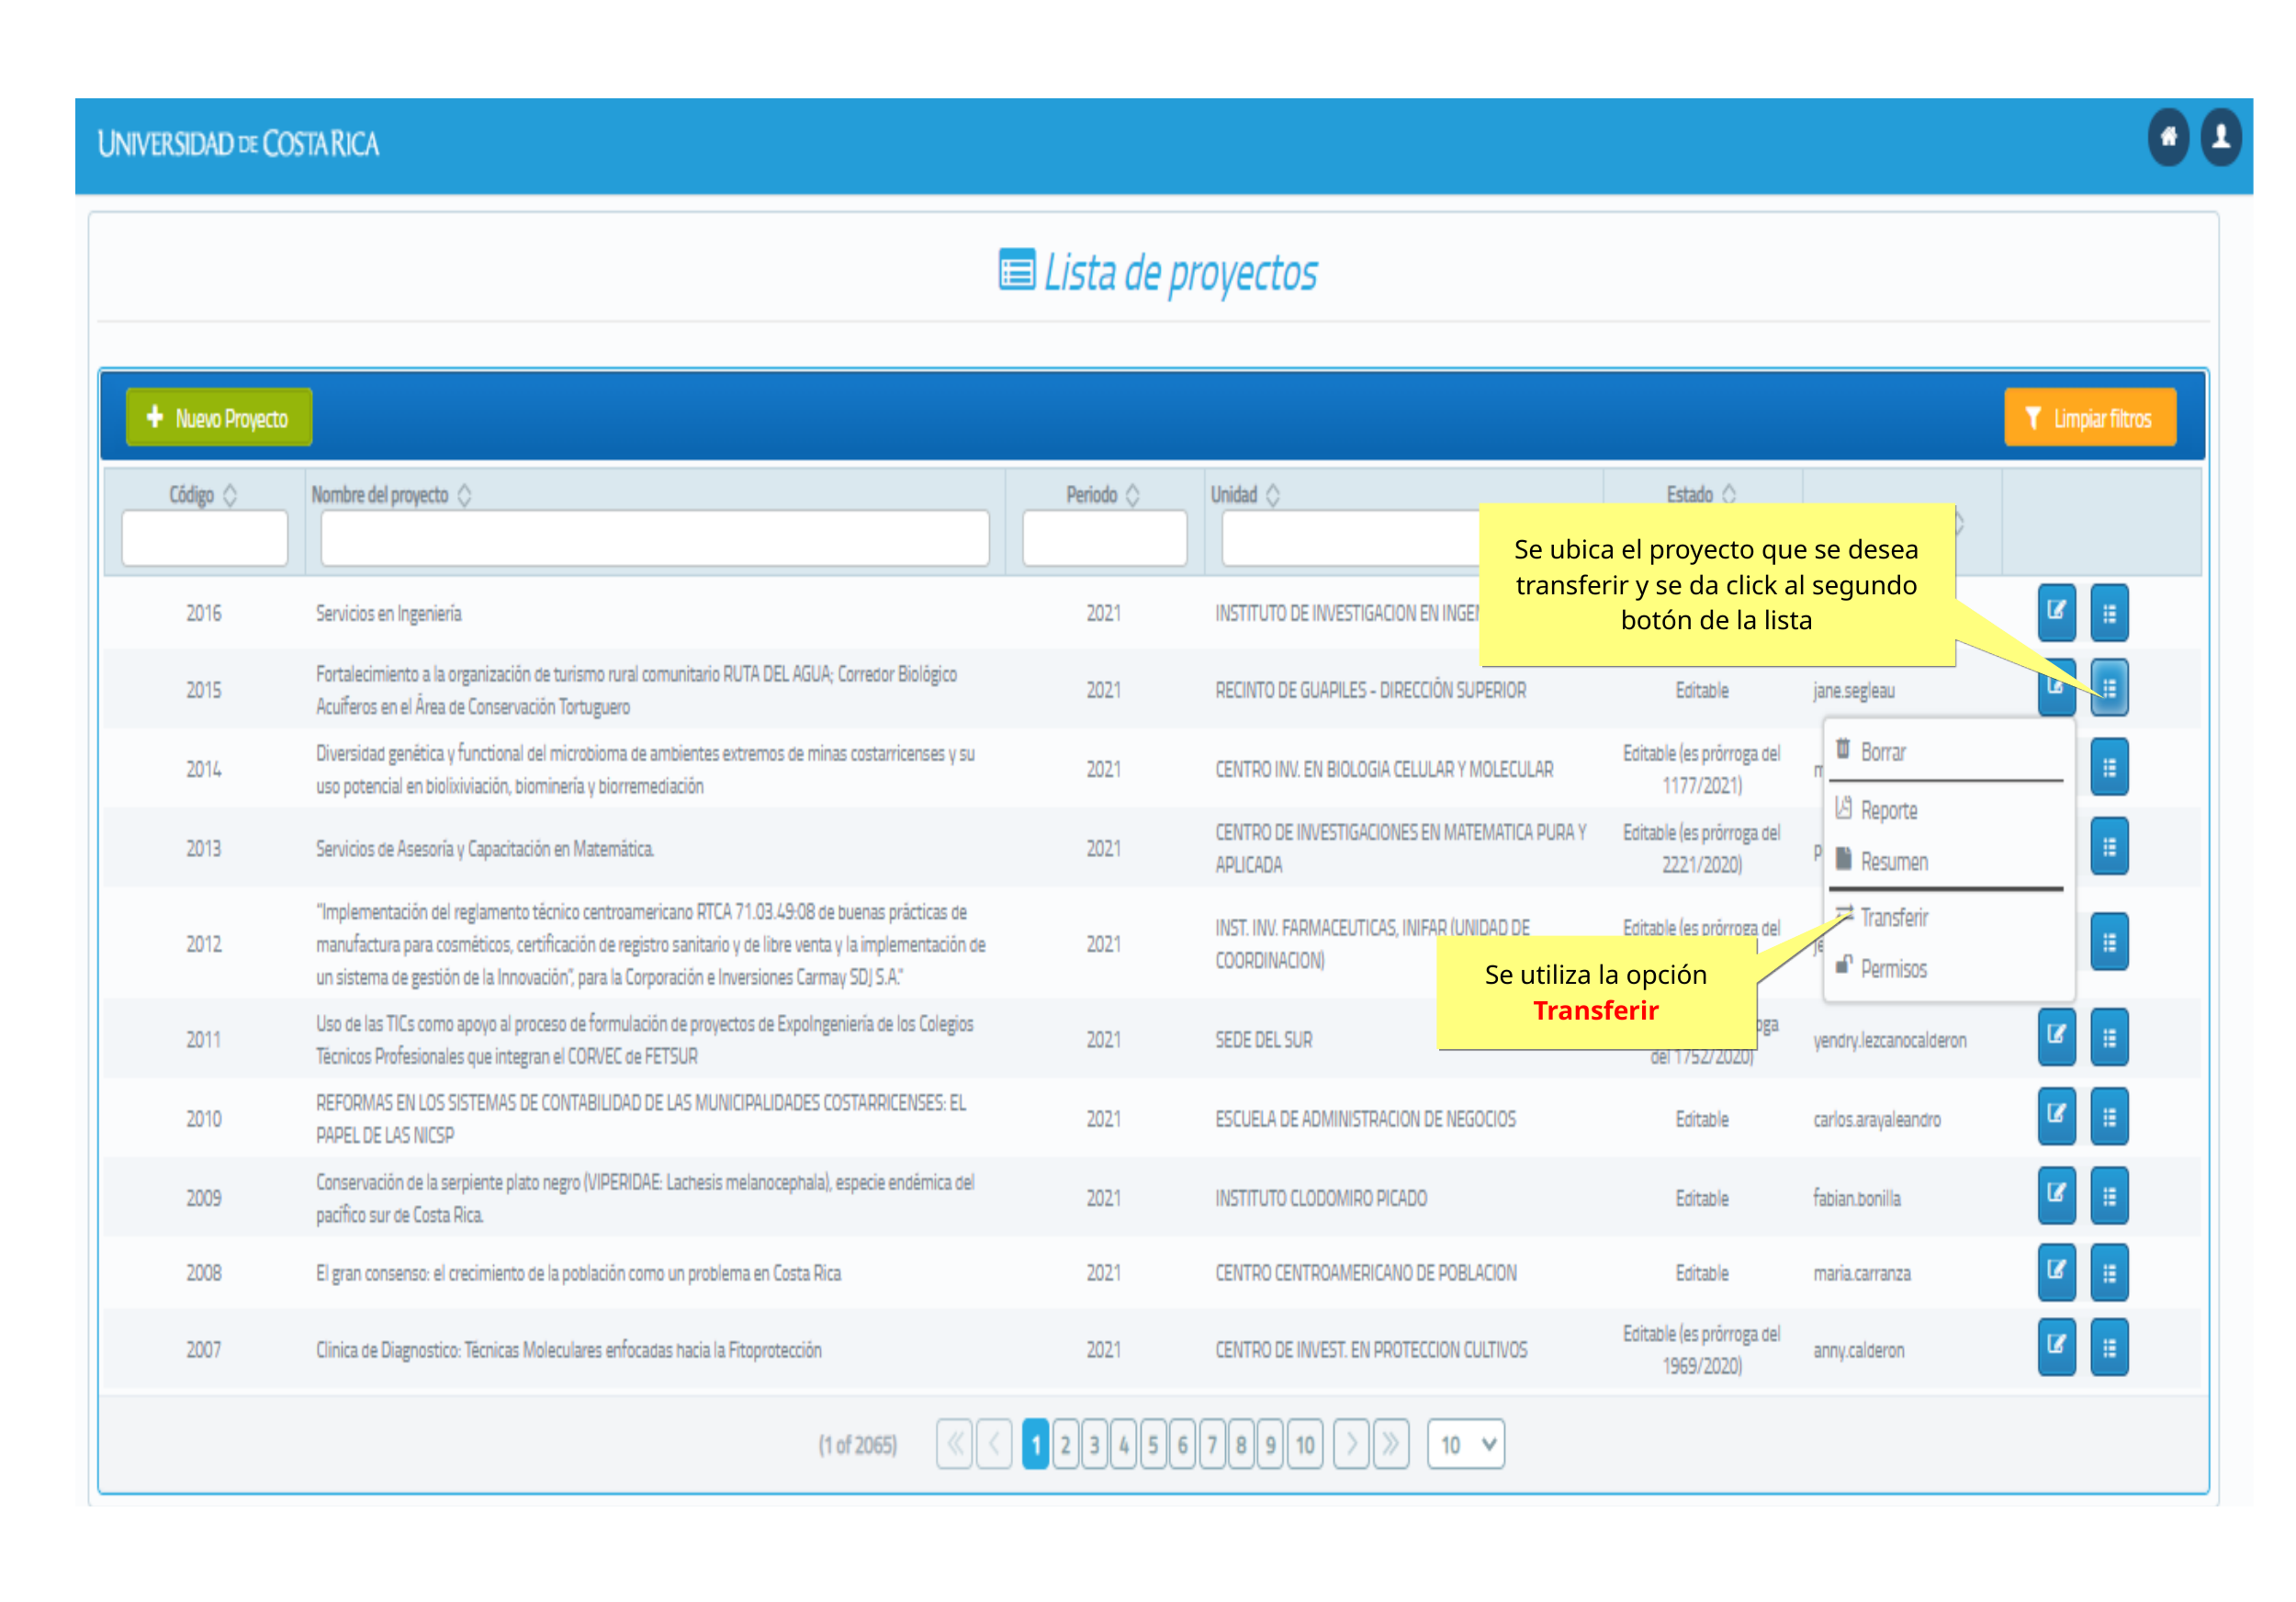

Se ubica el proyecto que se desea transferir y se da click al segundo botón de la lista
Se utiliza la opción Transferir